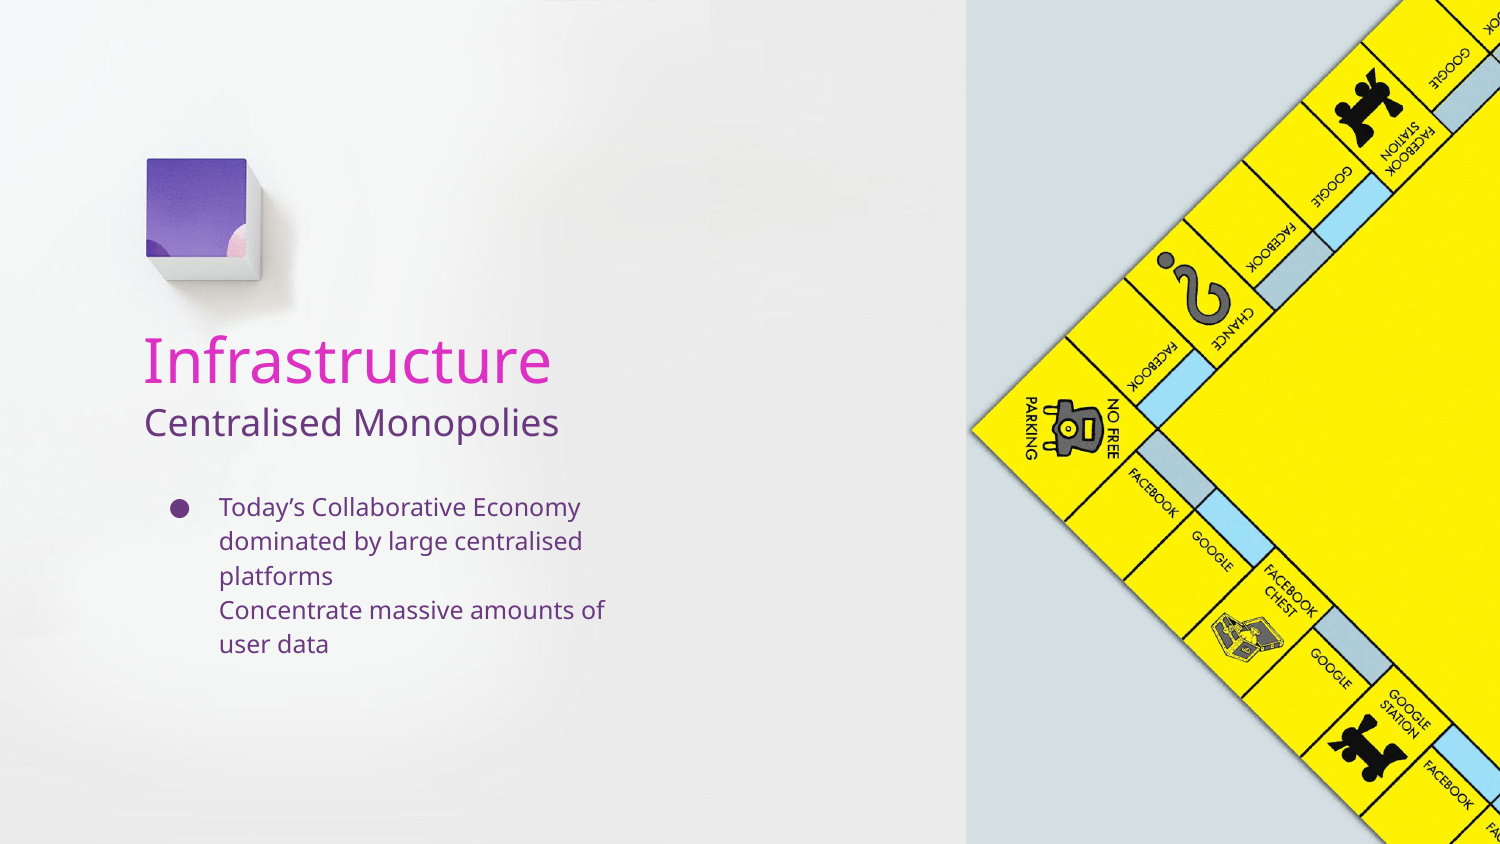

# Infrastructure
Centralised Monopolies
Today’s Collaborative Economy dominated by large centralised platforms
Concentrate massive amounts of user data